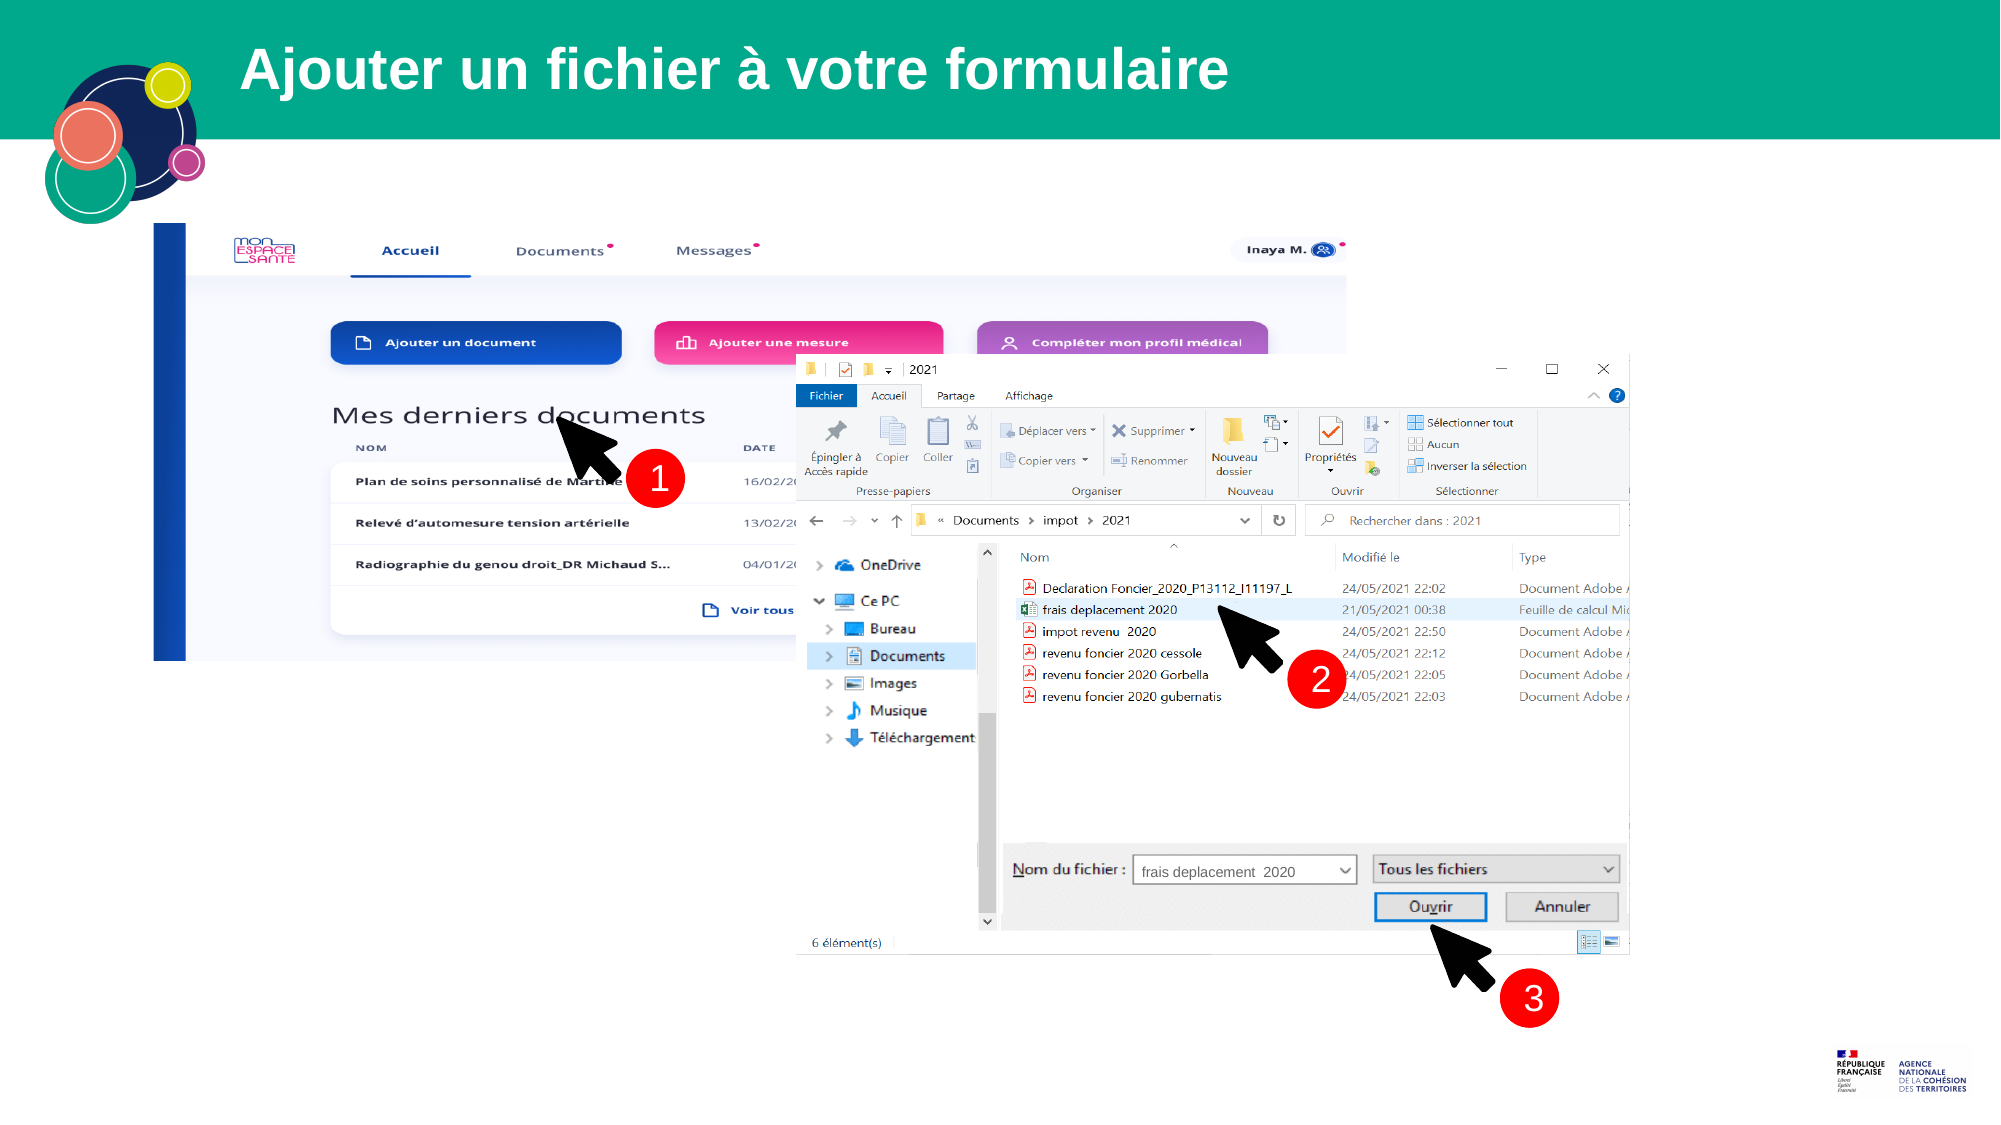

Ajouter un fichier à votre formulaire
1
1
2
frais deplacement 2020
3
3